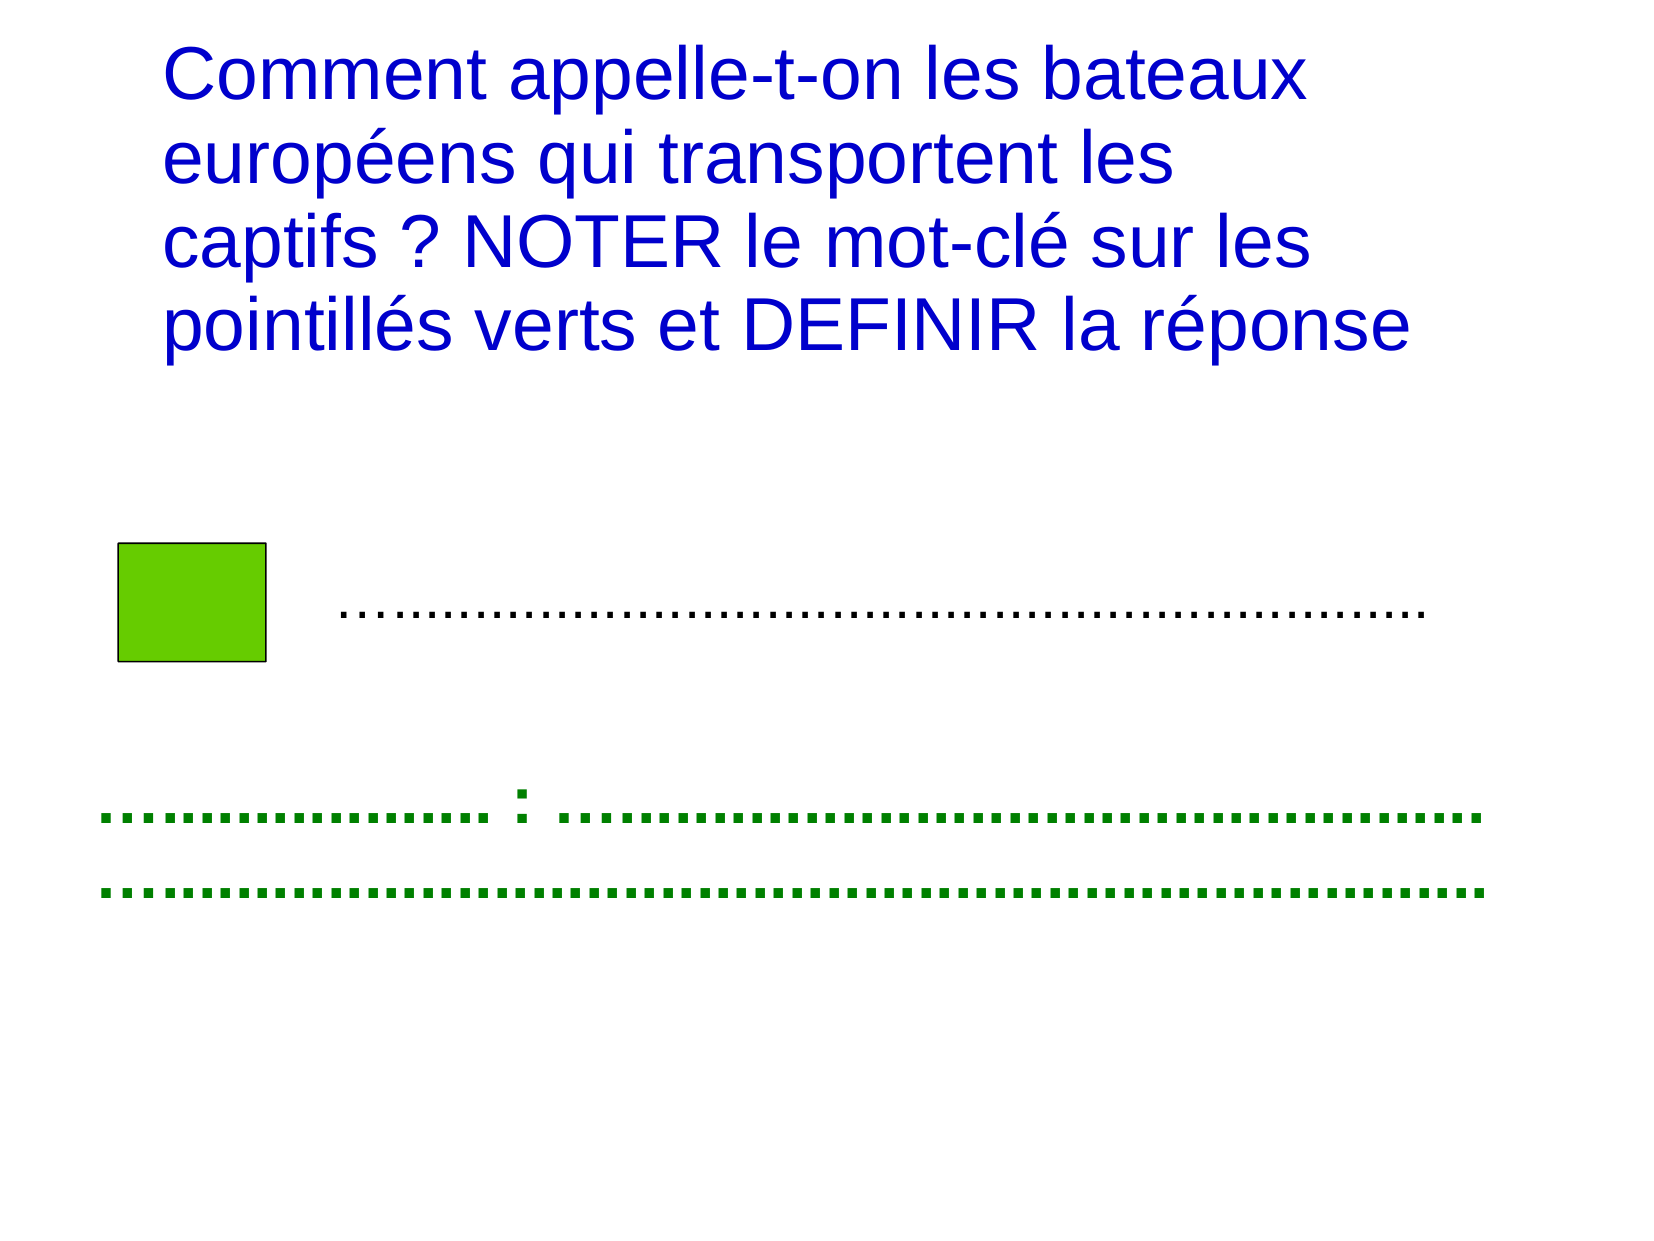

Comment appelle-t-on les bateaux européens qui transportent les captifs ? NOTER le mot-clé sur les pointillés verts et DEFINIR la réponse
…................................................................
….................. : …...............................................
…........................................................................